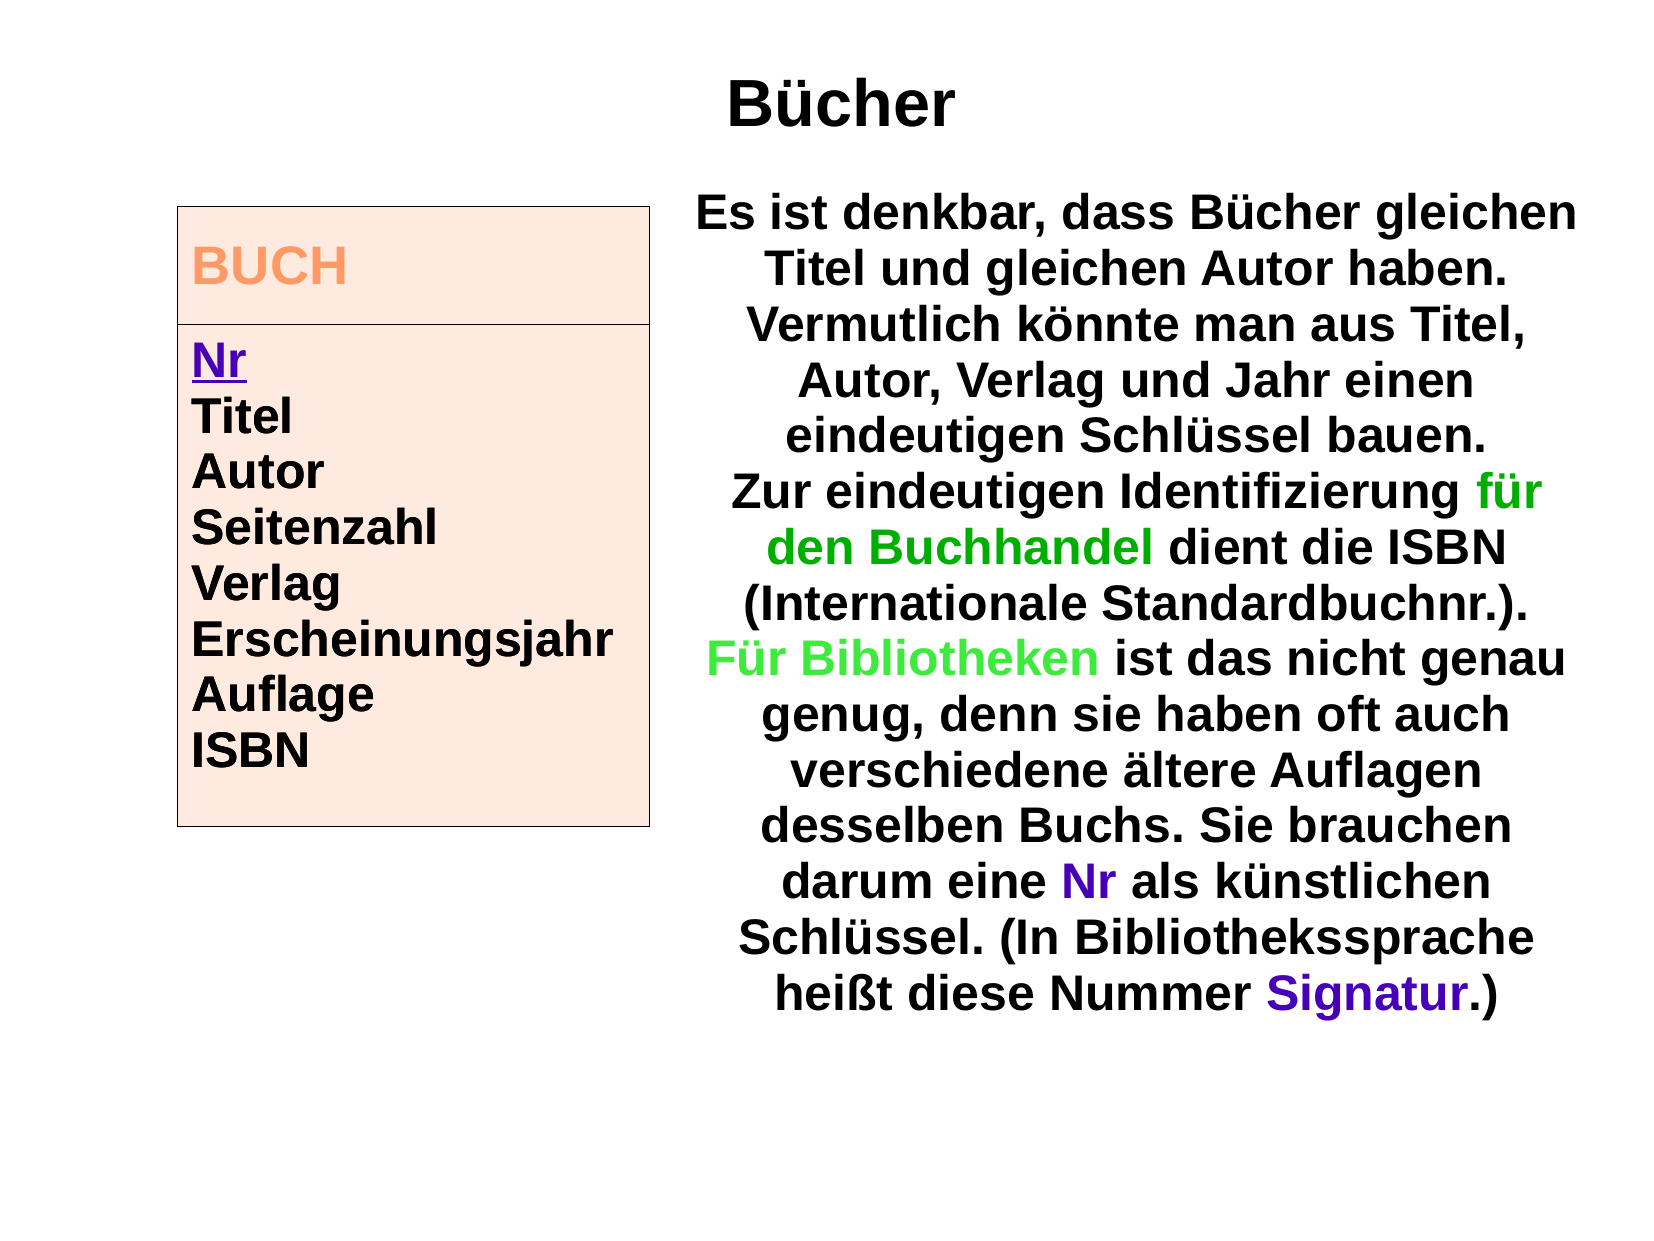

Bücher
Es ist denkbar, dass Bücher gleichen Titel und gleichen Autor haben. Vermutlich könnte man aus Titel, Autor, Verlag und Jahr einen eindeutigen Schlüssel bauen.
Zur eindeutigen Identifizierung für den Buchhandel dient die ISBN (Internationale Standardbuchnr.).
Für Bibliotheken ist das nicht genau genug, denn sie haben oft auch verschiedene ältere Auflagen desselben Buchs. Sie brauchen darum eine Nr als künstlichen Schlüssel. (In Bibliothekssprache heißt diese Nummer Signatur.)
BUCH
Titel
Autor
Seitenzahl
Verlag
Erscheinungsjahr
Auflage
ISBN
Nr
Titel
Autor
Seitenzahl
Verlag
Erscheinungsjahr
Auflage
ISBN